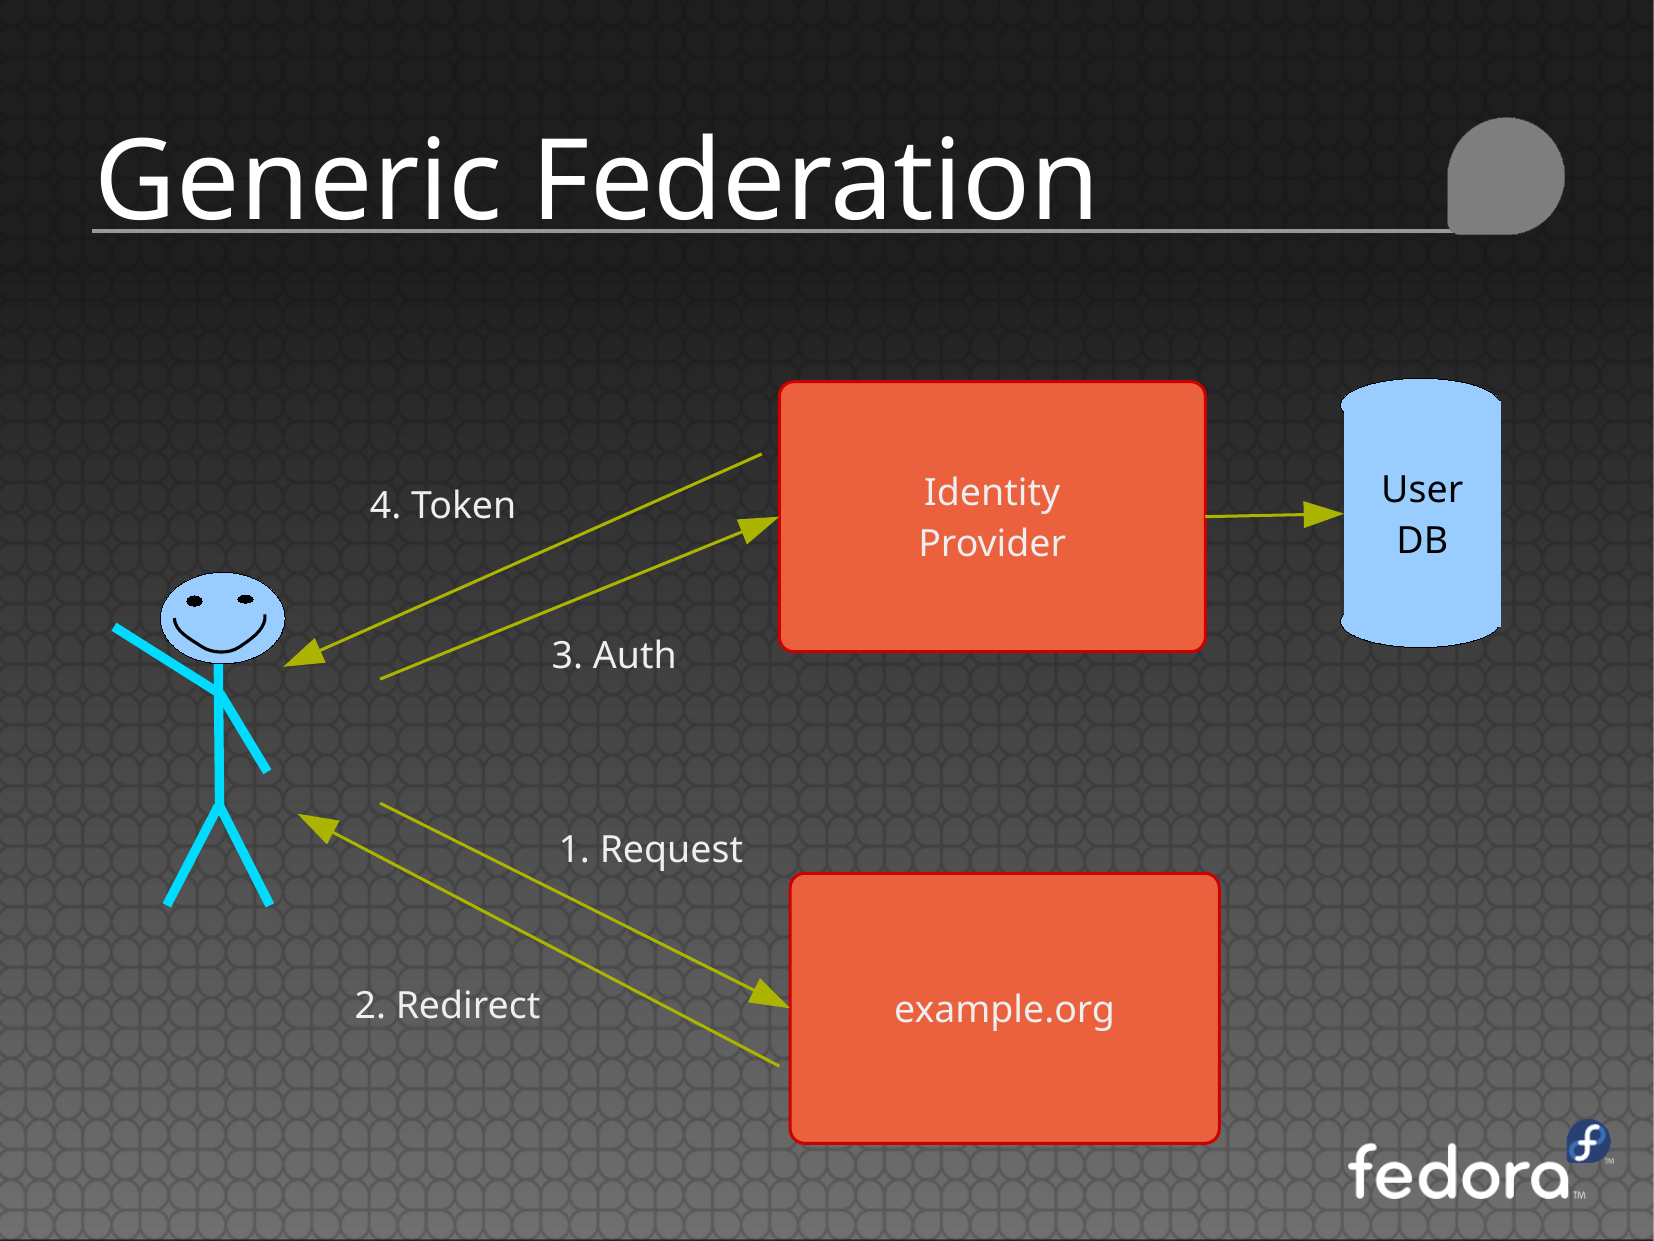

# Generic Federation
Identity
Provider
User
DB
4. Token
3. Auth
1. Request
example.org
2. Redirect